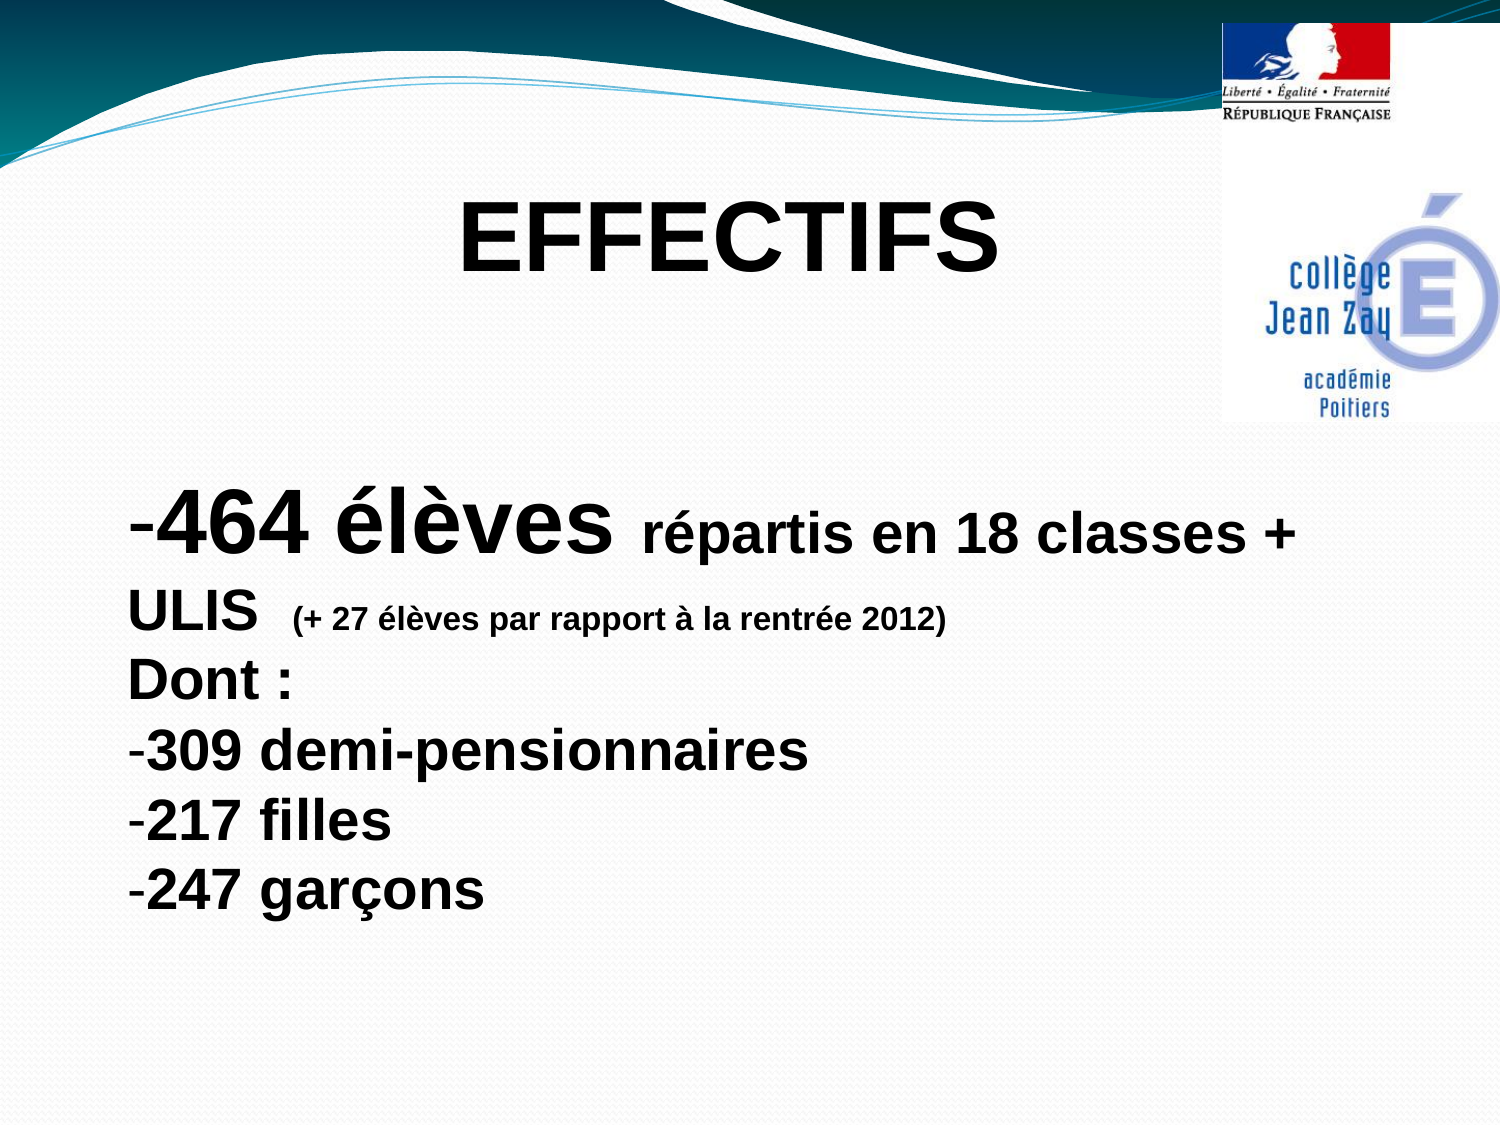

EFFECTIFS
464 élèves répartis en 18 classes + ULIS (+ 27 élèves par rapport à la rentrée 2012)
Dont :
309 demi-pensionnaires
217 filles
247 garçons